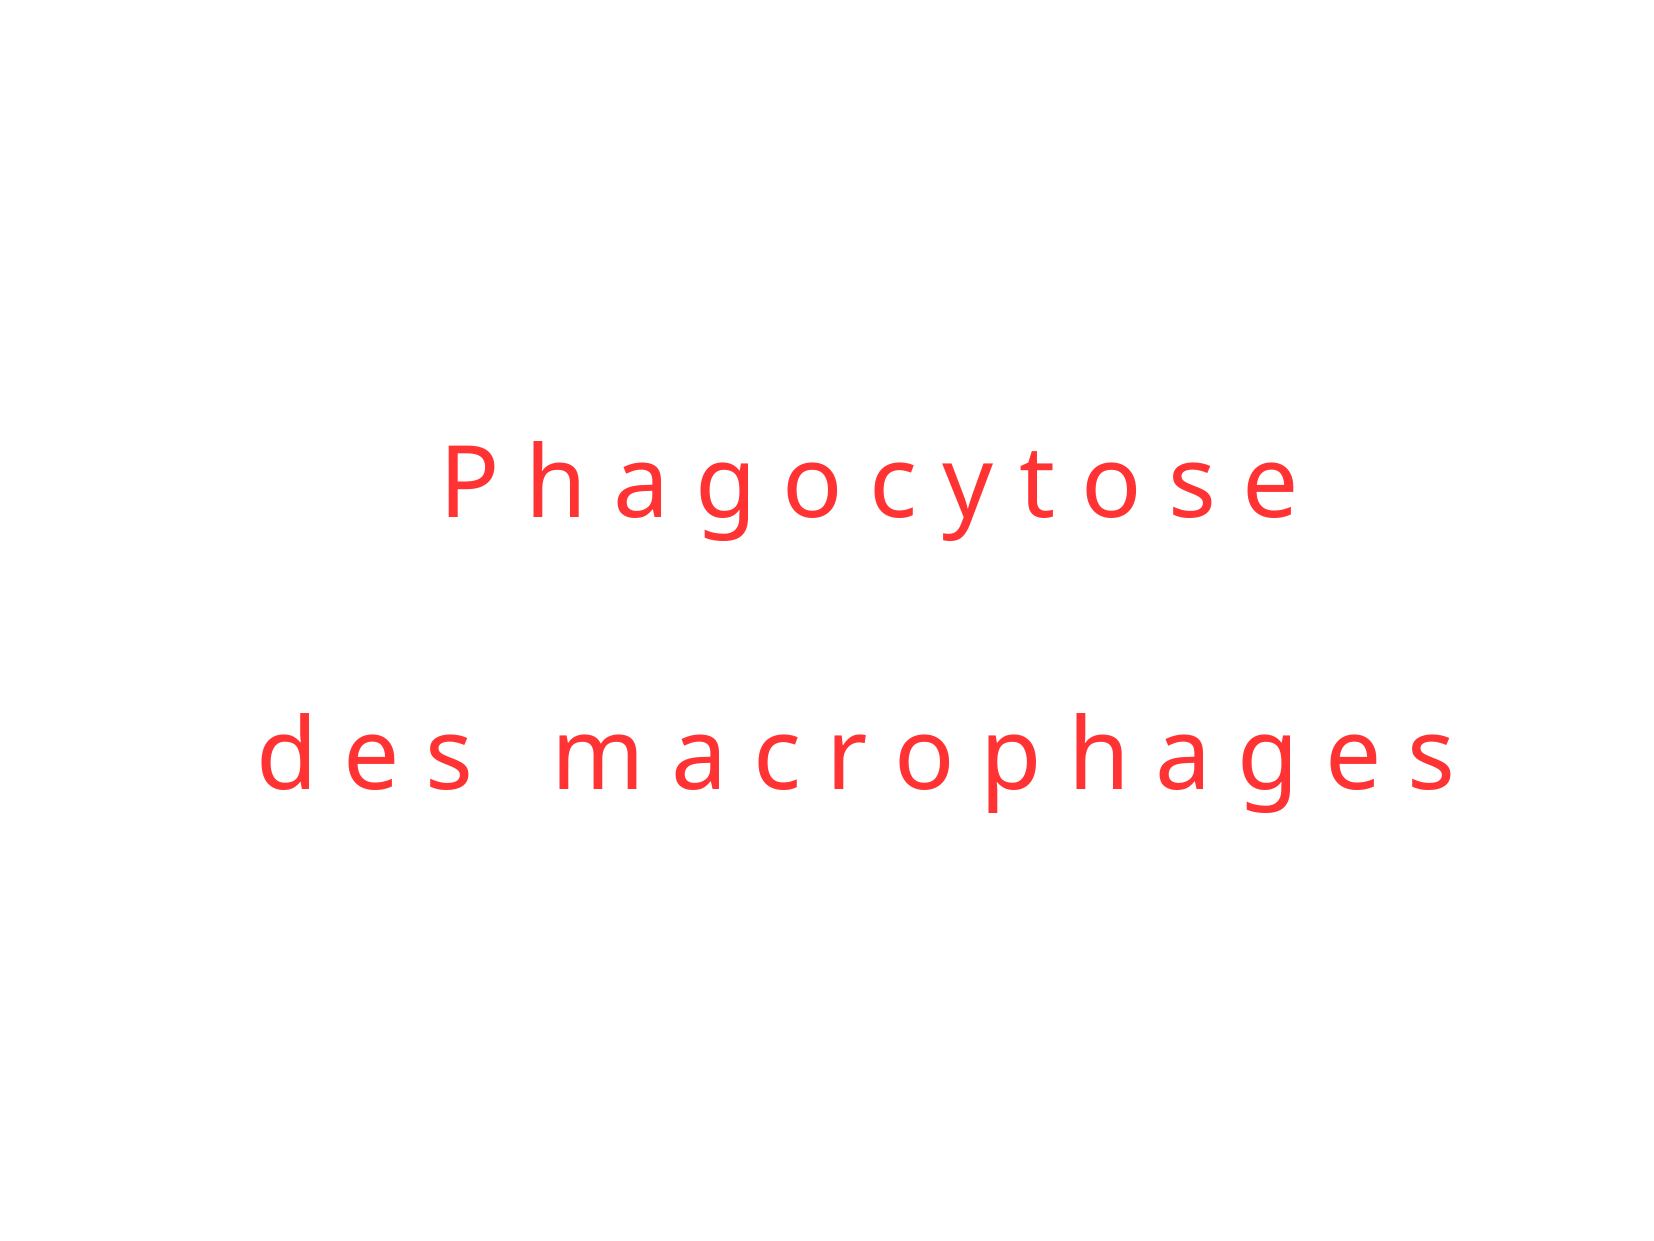

P h a g o c y t o s e
d e s m a c r o p h a g e s